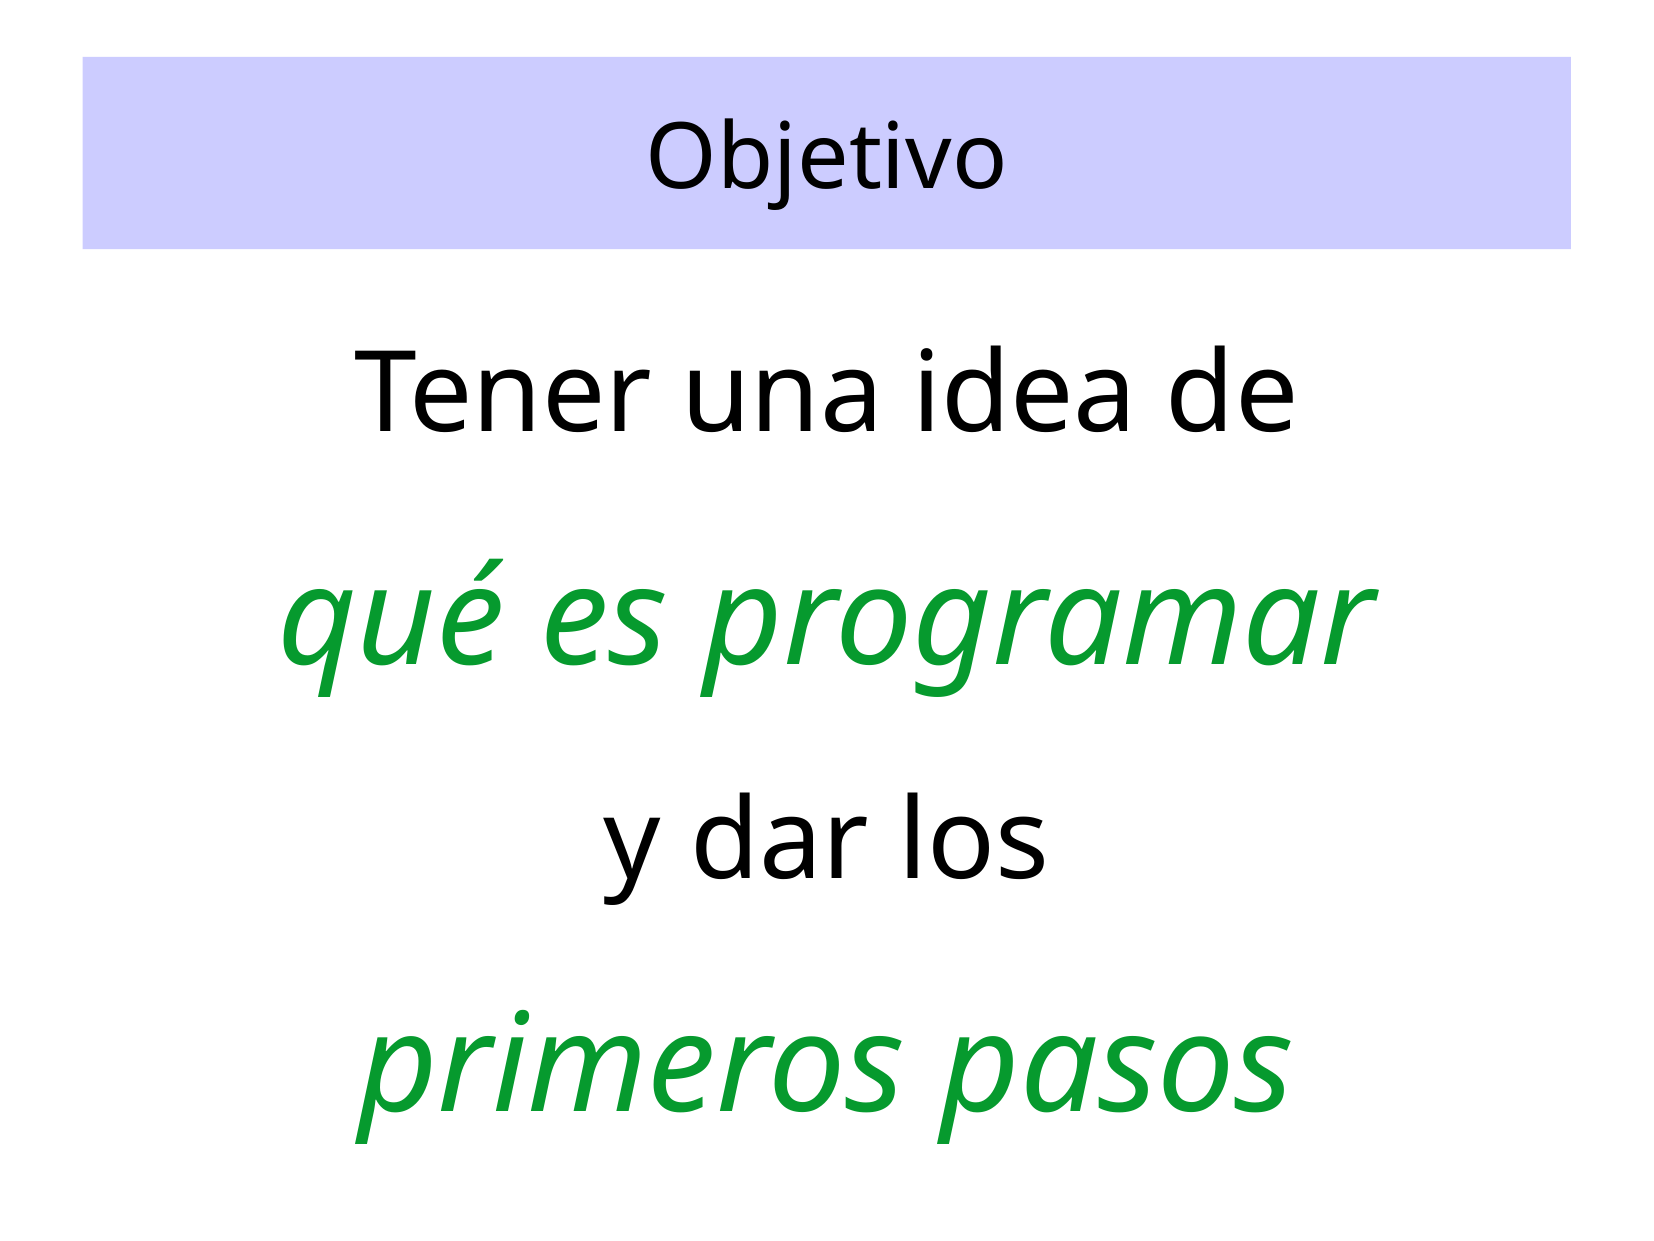

Objetivo
# Tener una idea de
qué es programar
y dar los
primeros pasos